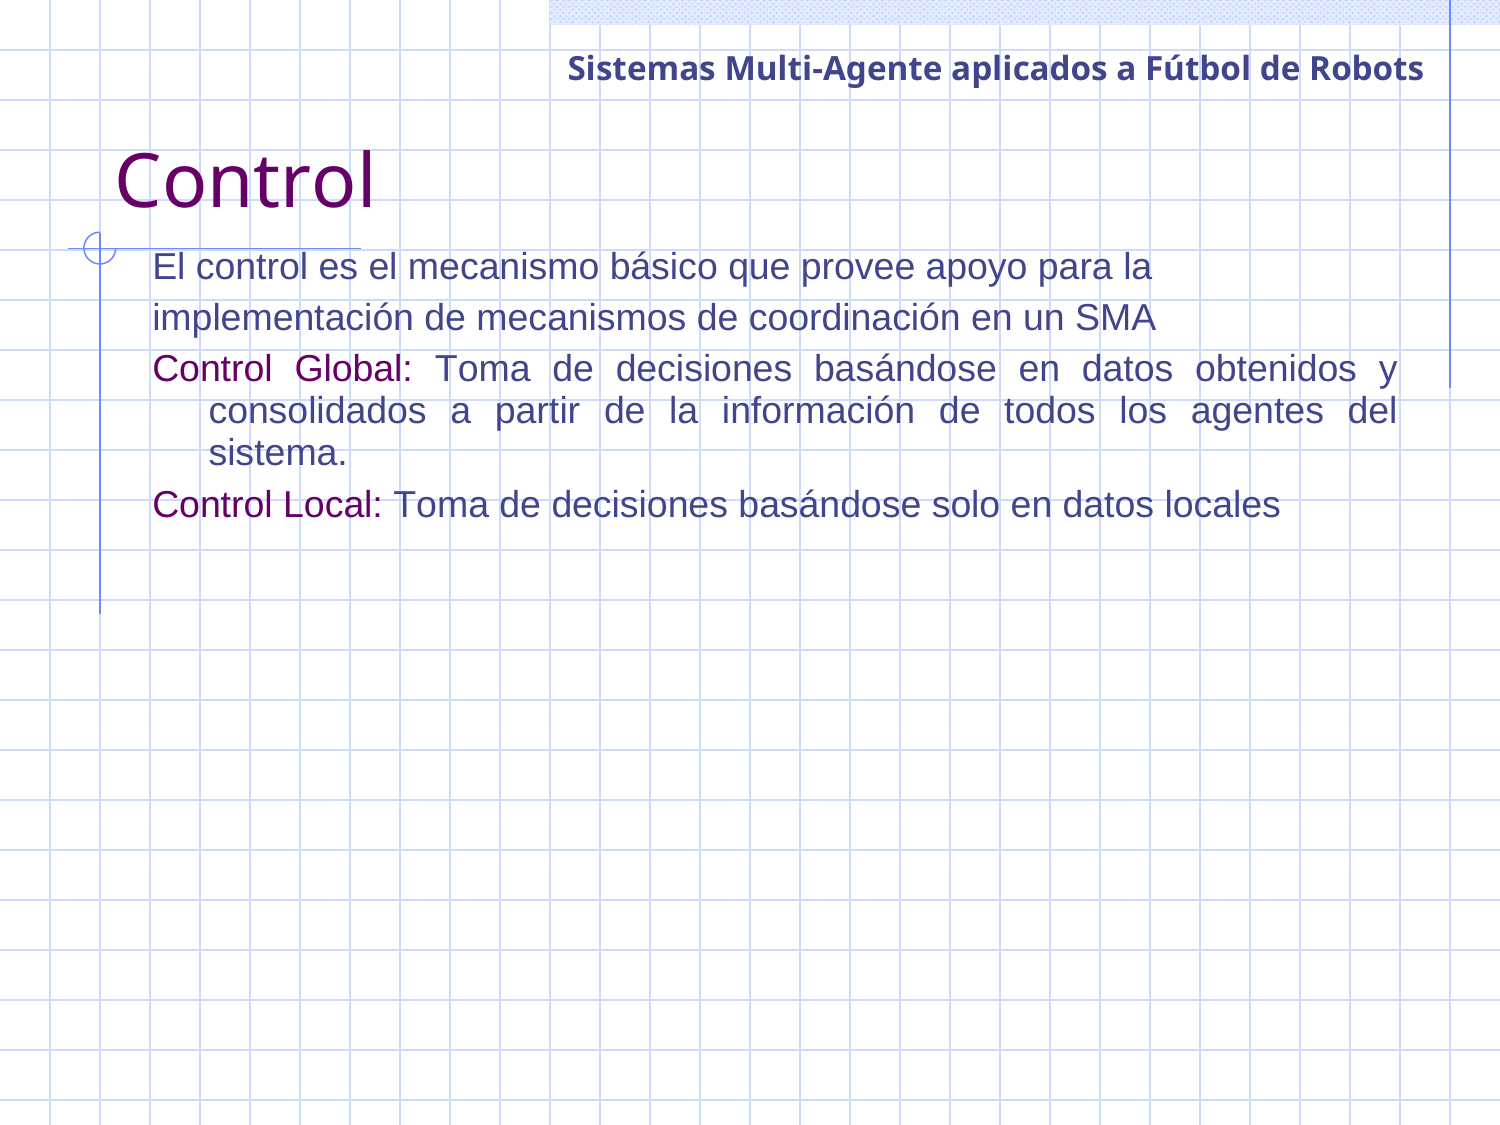

Sistemas Multi-Agente aplicados a Fútbol de Robots
# Control
El control es el mecanismo básico que provee apoyo para la
implementación de mecanismos de coordinación en un SMA
Control Global: Toma de decisiones basándose en datos obtenidos y consolidados a partir de la información de todos los agentes del sistema.
Control Local: Toma de decisiones basándose solo en datos locales